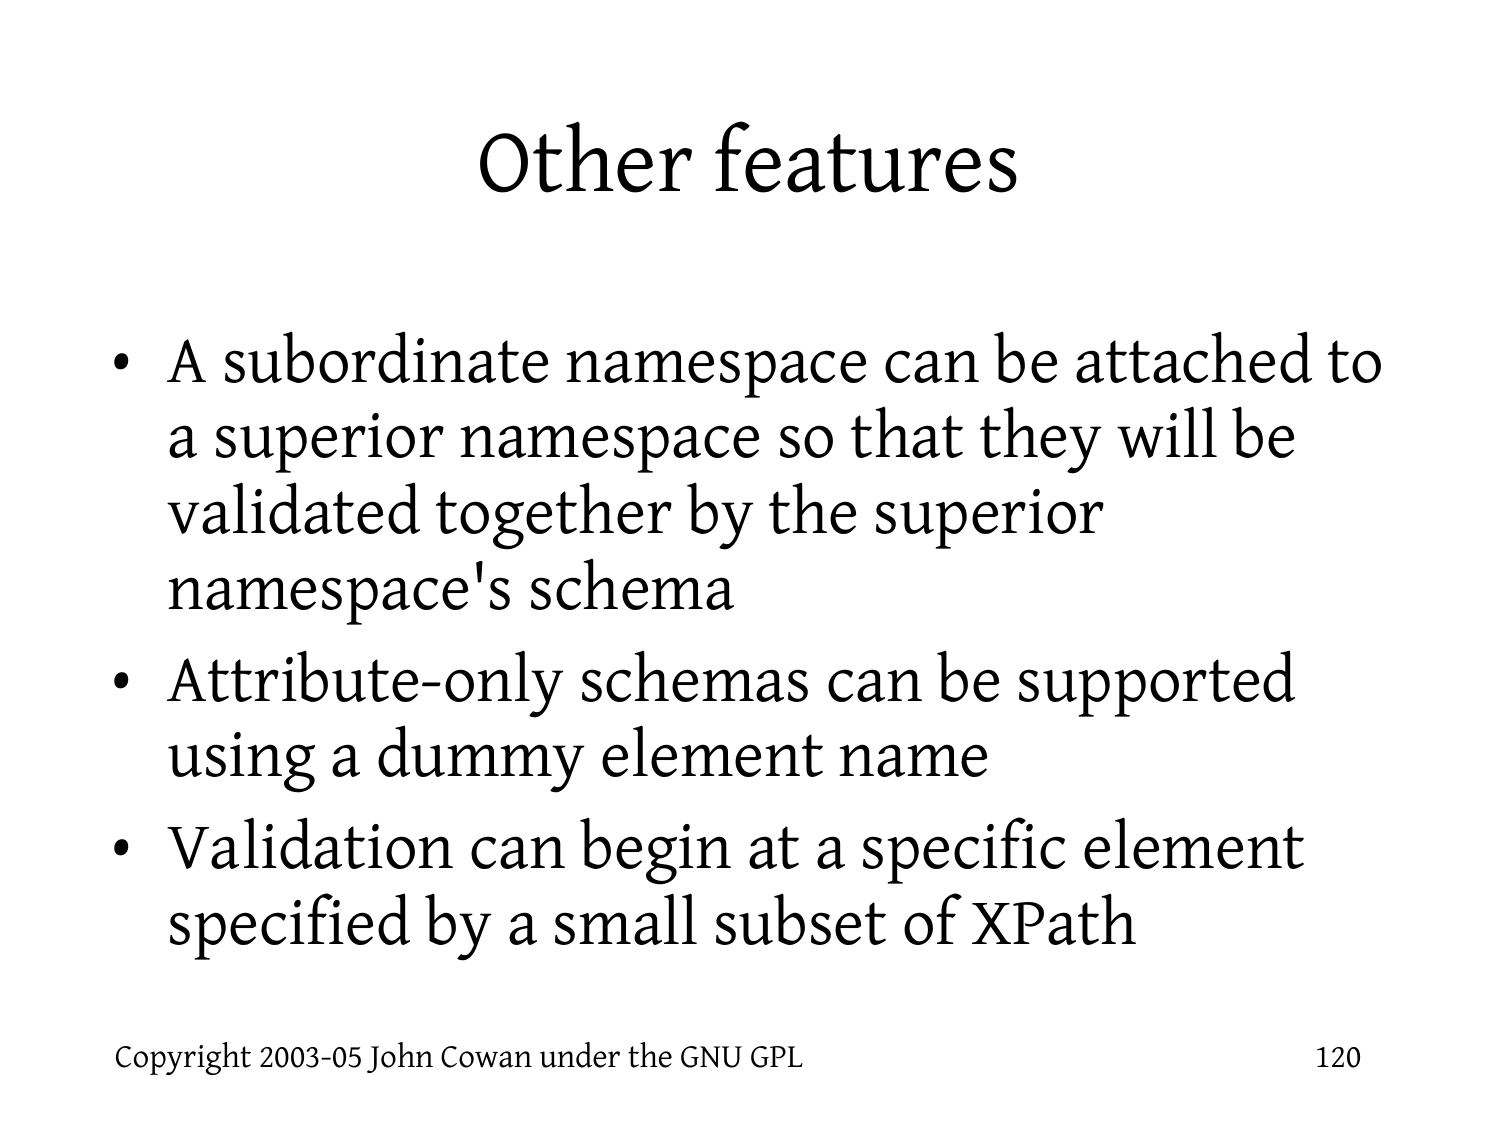

# Other features
A subordinate namespace can be attached to a superior namespace so that they will be validated together by the superior namespace's schema
Attribute-only schemas can be supported using a dummy element name
Validation can begin at a specific element specified by a small subset of XPath